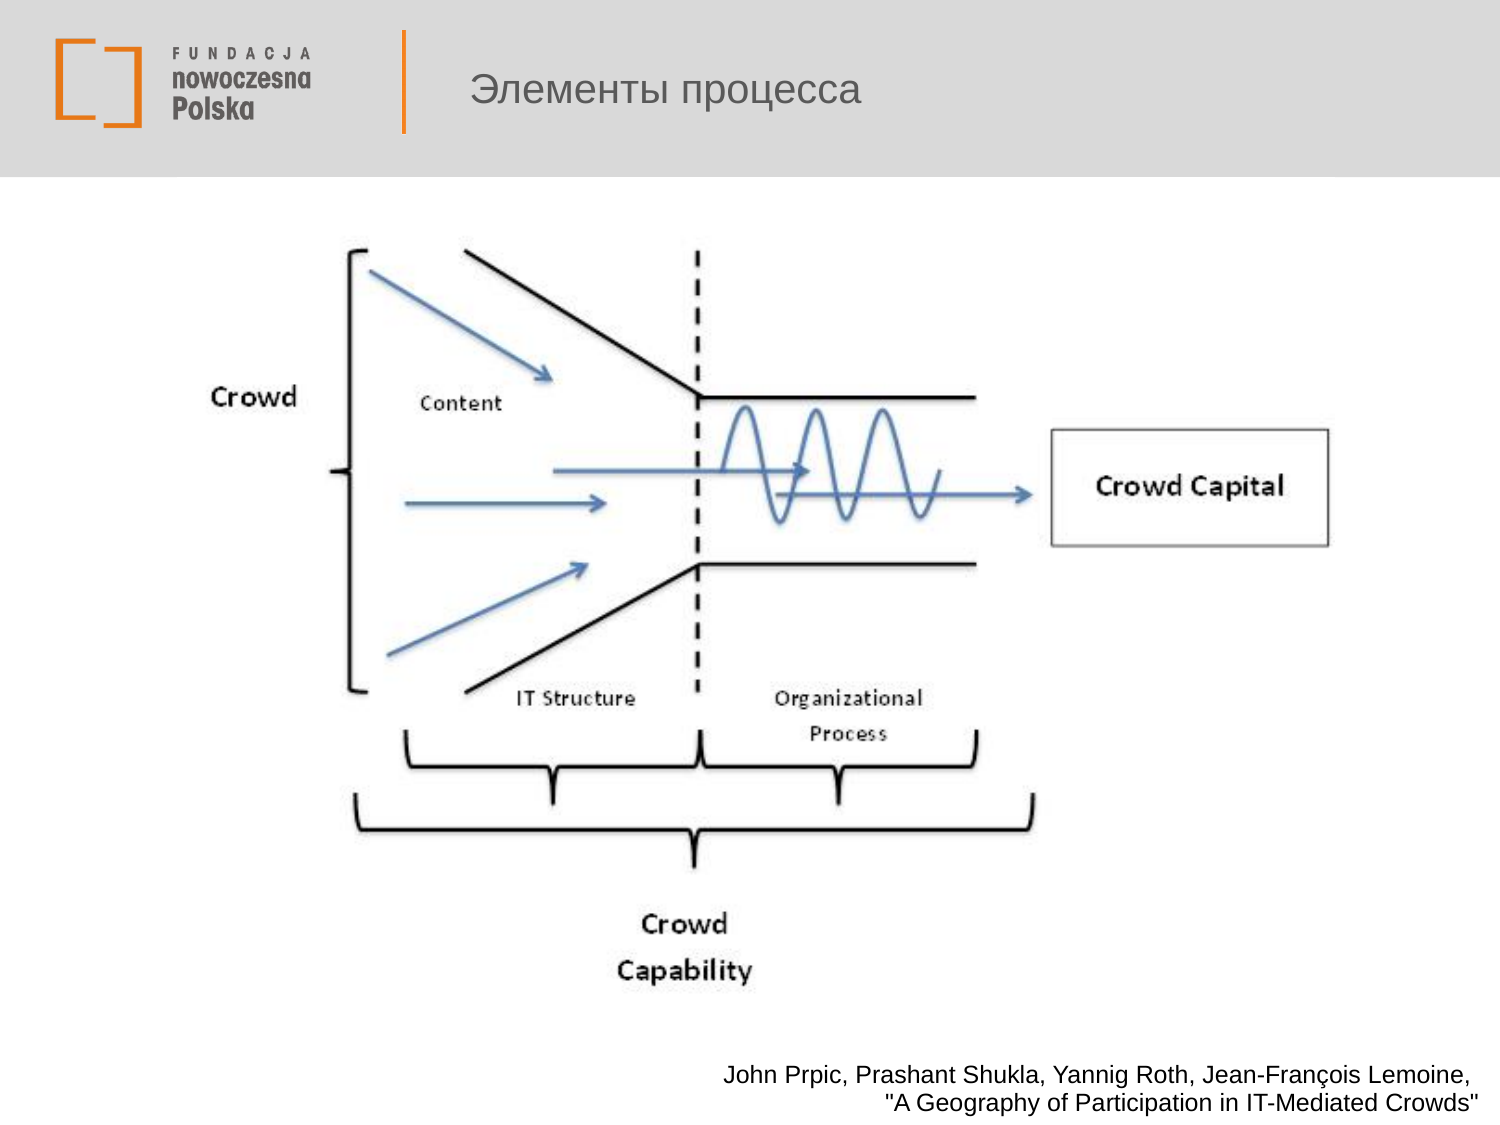

Элементы процесса
John Prpic, Prashant Shukla, Yannig Roth, Jean-François Lemoine,
"A Geography of Participation in IT-Mediated Crowds"